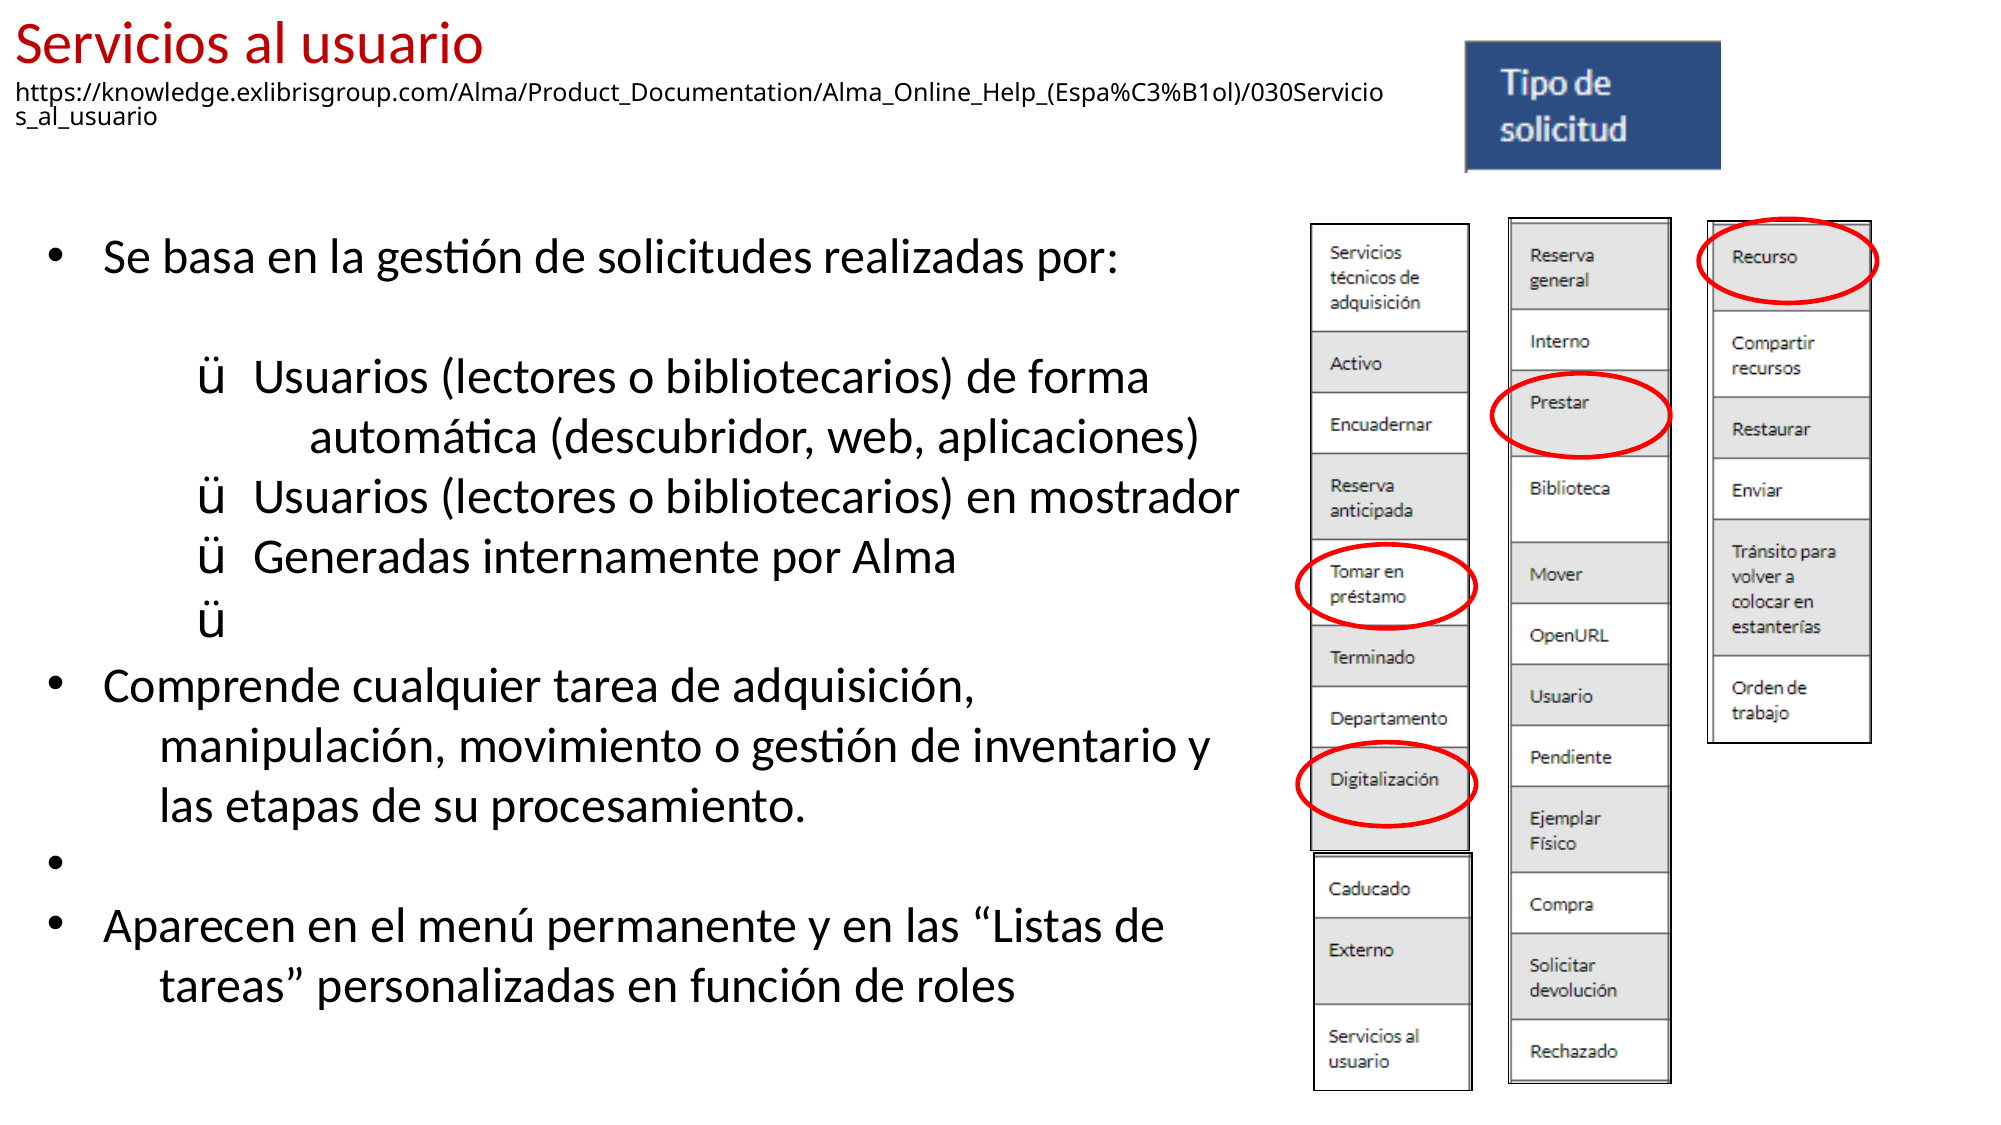

# Servicios al usuario https://knowledge.exlibrisgroup.com/Alma/Product_Documentation/Alma_Online_Help_(Espa%C3%B1ol)/030Servicios_al_usuario
Se basa en la gestión de solicitudes realizadas por:
Usuarios (lectores o bibliotecarios) de forma automática (descubridor, web, aplicaciones)
Usuarios (lectores o bibliotecarios) en mostrador
Generadas internamente por Alma
Comprende cualquier tarea de adquisición, manipulación, movimiento o gestión de inventario y las etapas de su procesamiento.
Aparecen en el menú permanente y en las “Listas de tareas” personalizadas en función de roles